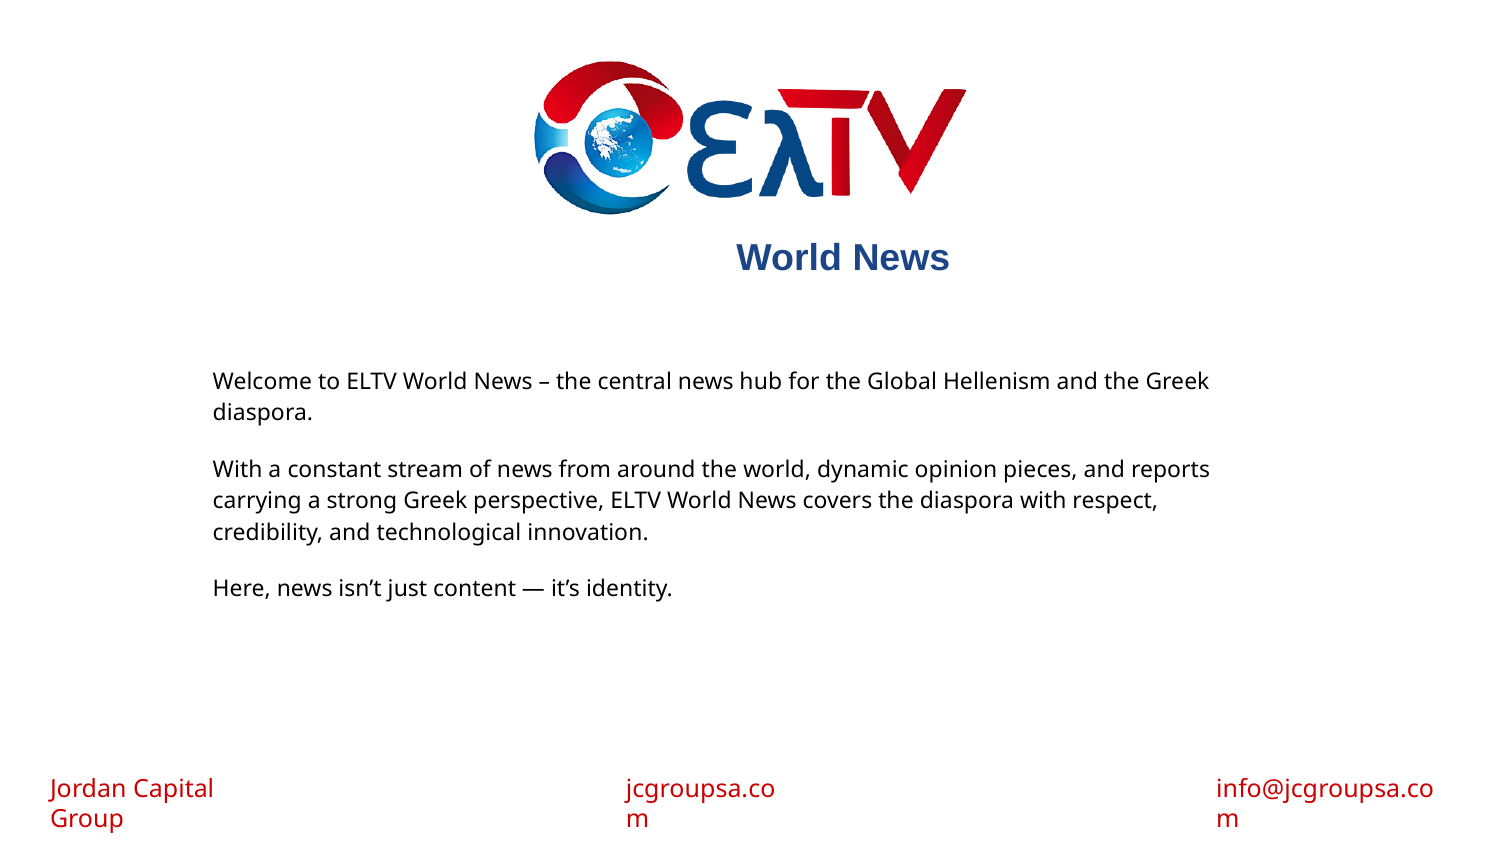

World News
Welcome to ELTV World News – the central news hub for the Global Hellenism and the Greek diaspora.
With a constant stream of news from around the world, dynamic opinion pieces, and reports carrying a strong Greek perspective, ELTV World News covers the diaspora with respect, credibility, and technological innovation.
Here, news isn’t just content — it’s identity.
Jordan Capital Group
jcgroupsa.com
info@jcgroupsa.com